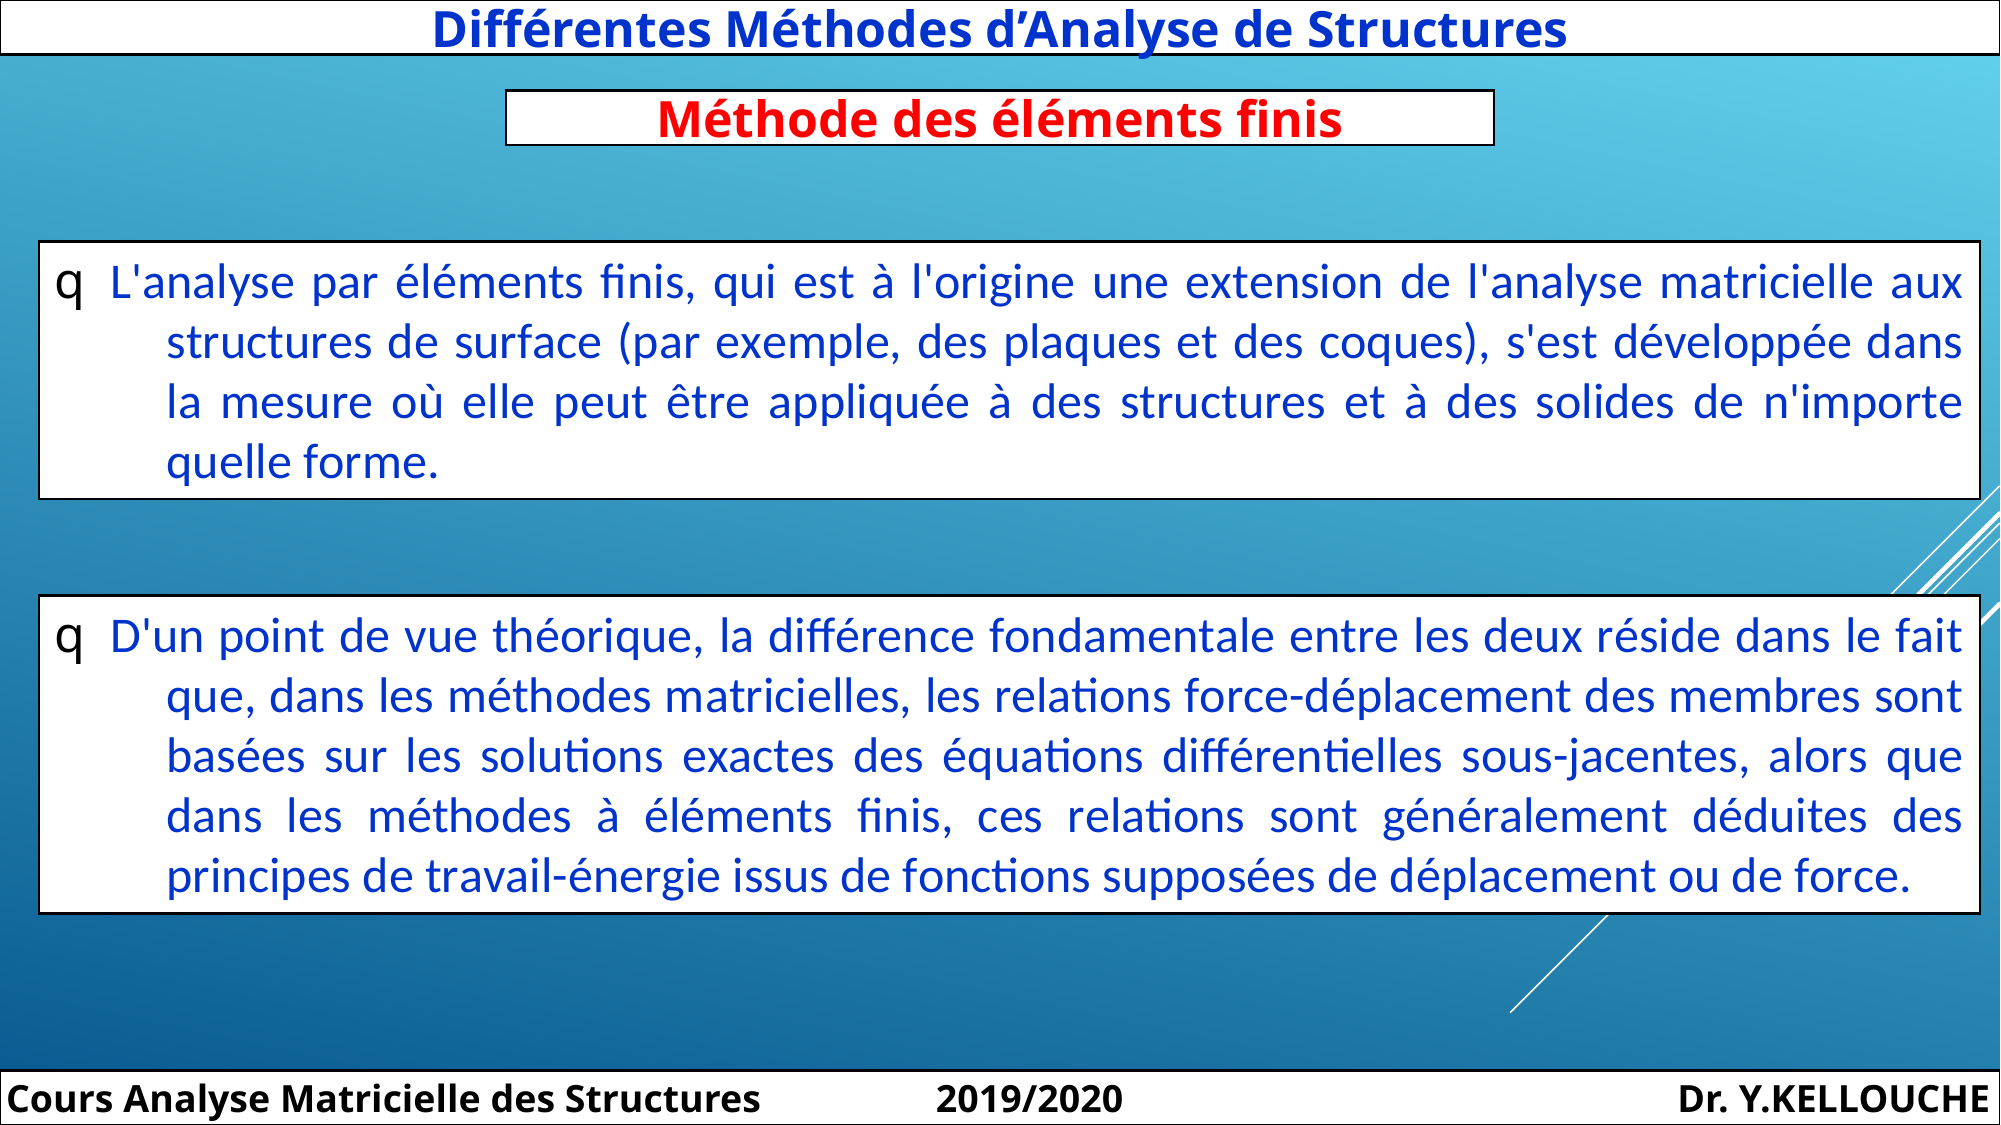

Différentes Méthodes d’Analyse de Structures
Méthode des éléments finis
L'analyse par éléments finis, qui est à l'origine une extension de l'analyse matricielle aux structures de surface (par exemple, des plaques et des coques), s'est développée dans la mesure où elle peut être appliquée à des structures et à des solides de n'importe quelle forme.
D'un point de vue théorique, la différence fondamentale entre les deux réside dans le fait que, dans les méthodes matricielles, les relations force-déplacement des membres sont basées sur les solutions exactes des équations différentielles sous-jacentes, alors que dans les méthodes à éléments finis, ces relations sont généralement déduites des principes de travail-énergie issus de fonctions supposées de déplacement ou de force.
Cours Analyse Matricielle des Structures 2019/2020 Dr. Y.KELLOUCHE